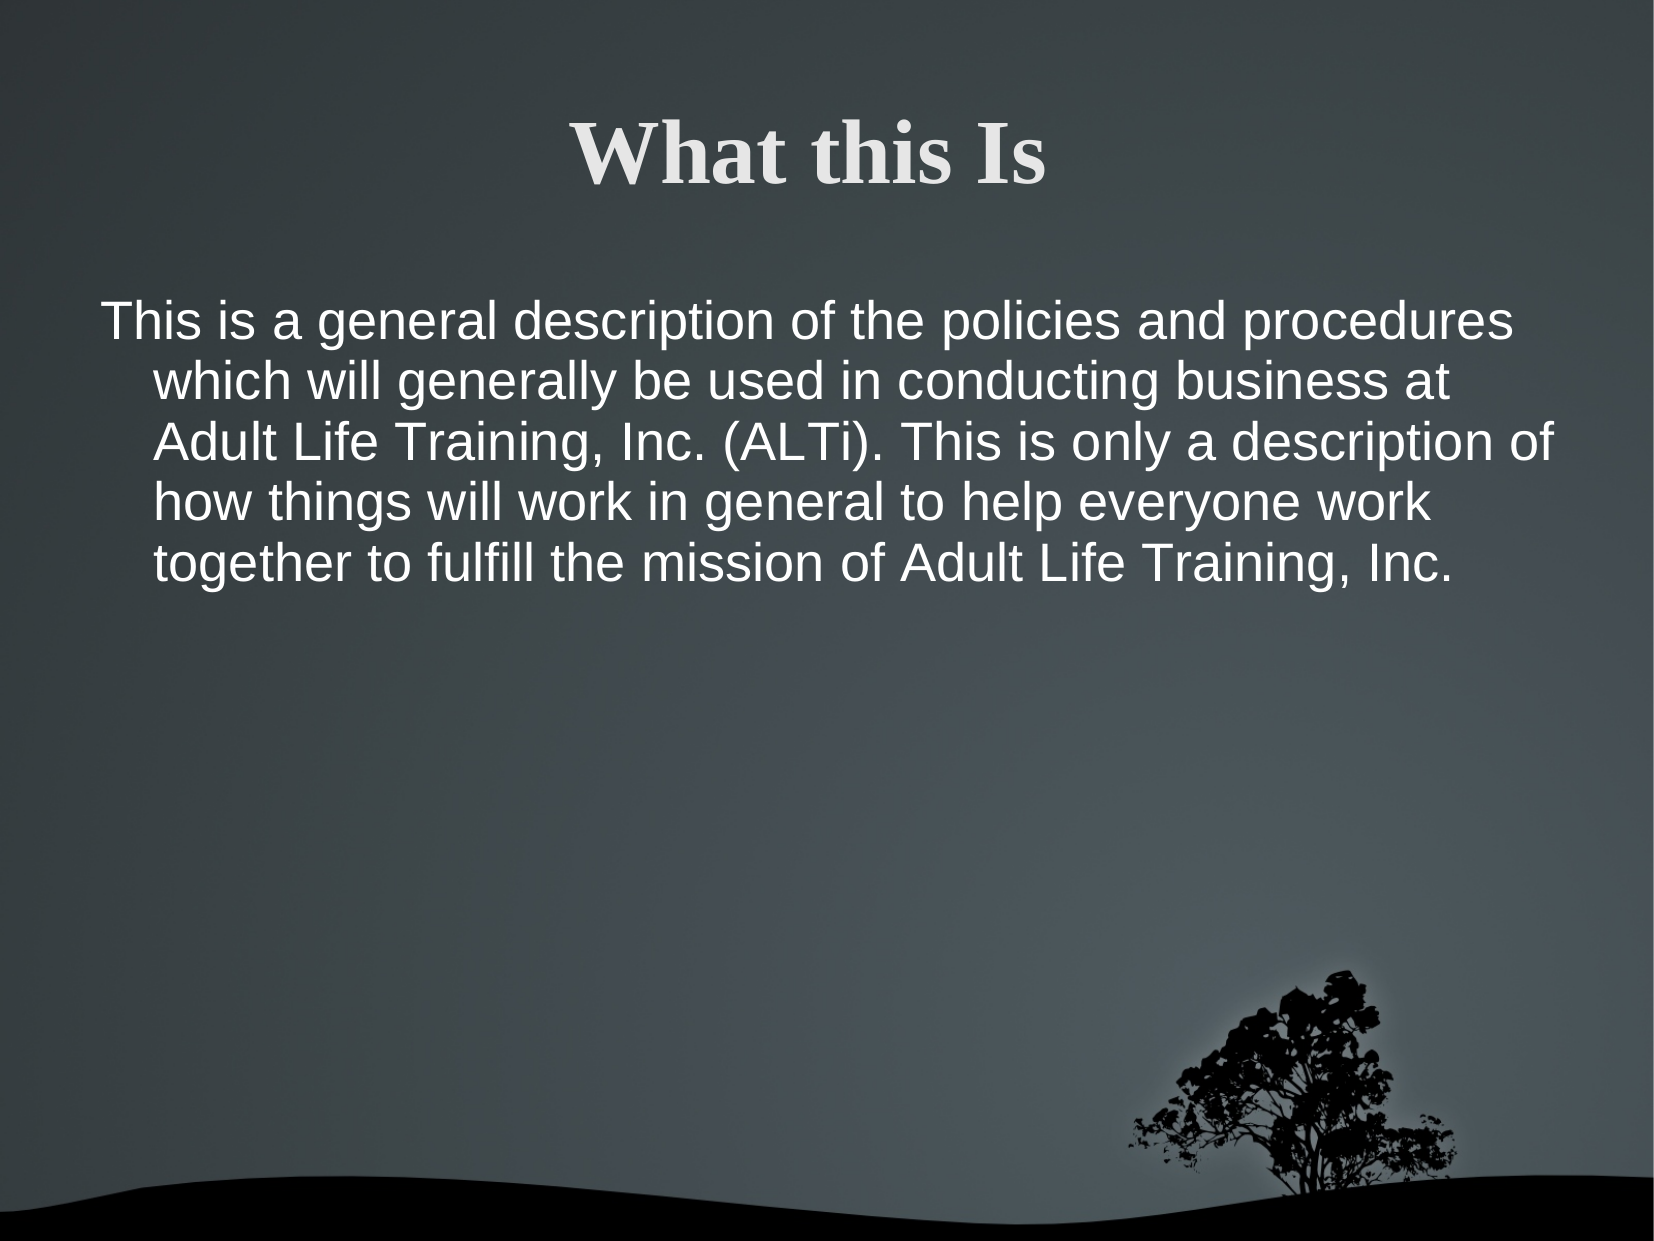

# What this Is
This is a general description of the policies and procedures which will generally be used in conducting business at Adult Life Training, Inc. (ALTi). This is only a description of how things will work in general to help everyone work together to fulfill the mission of Adult Life Training, Inc.